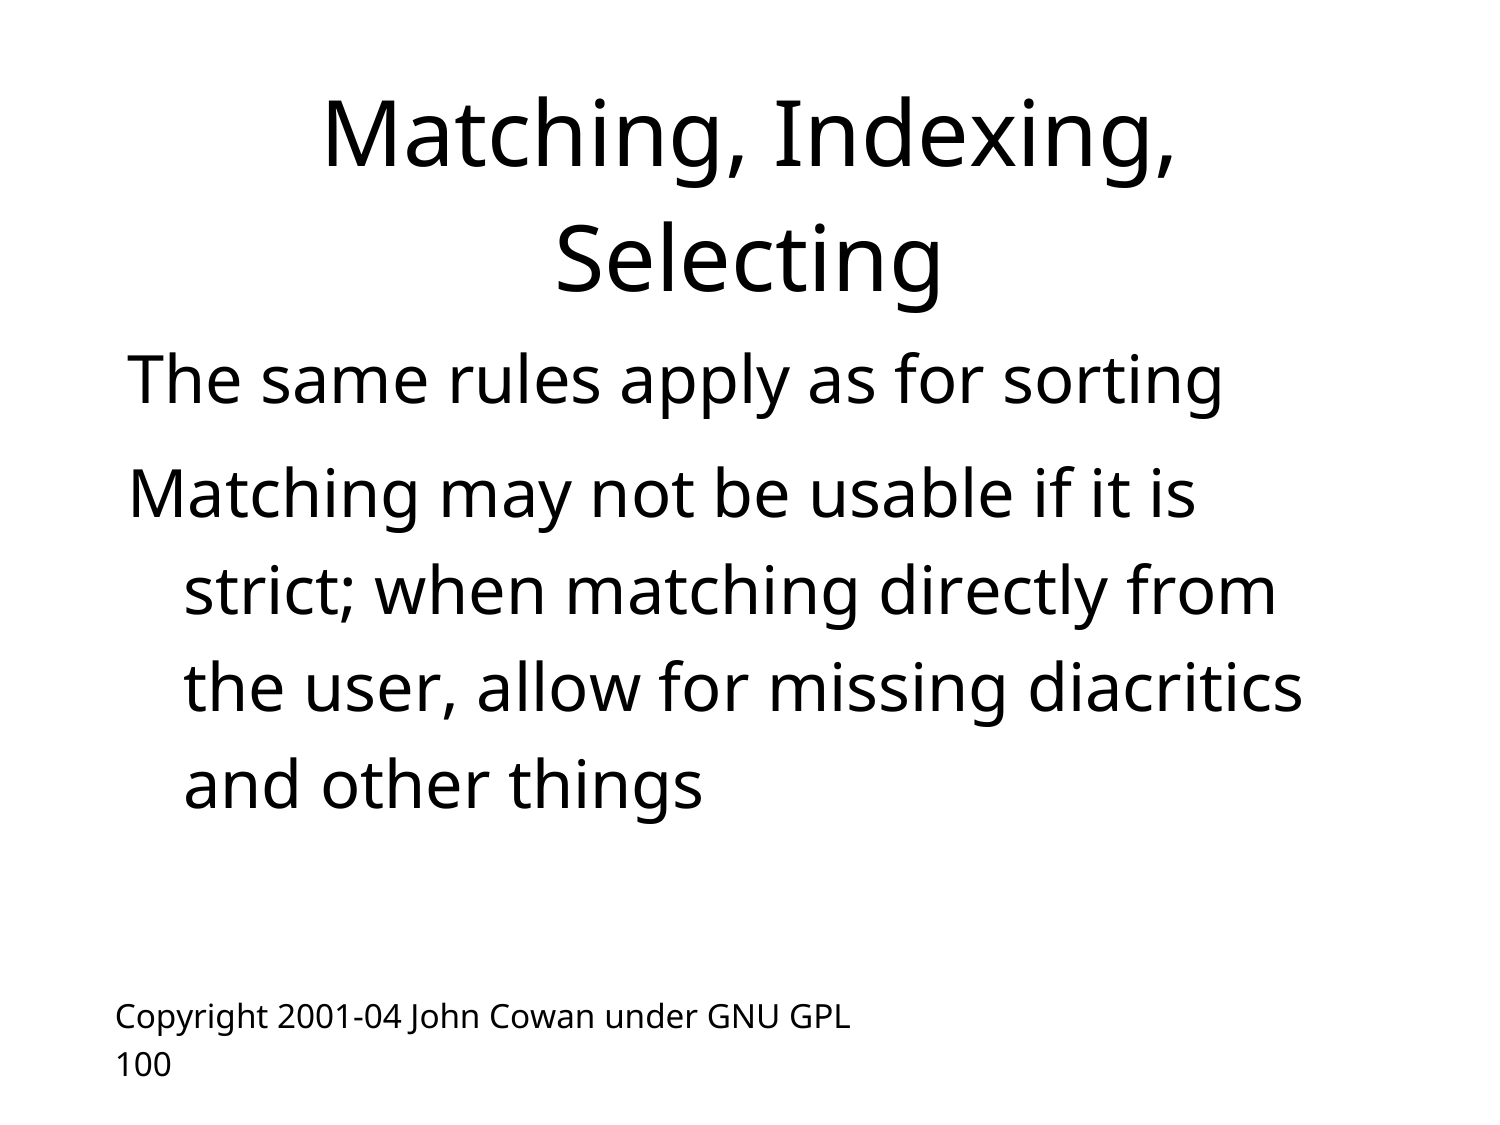

# Matching, Indexing, Selecting
The same rules apply as for sorting
Matching may not be usable if it is strict; when matching directly from the user, allow for missing diacritics and other things